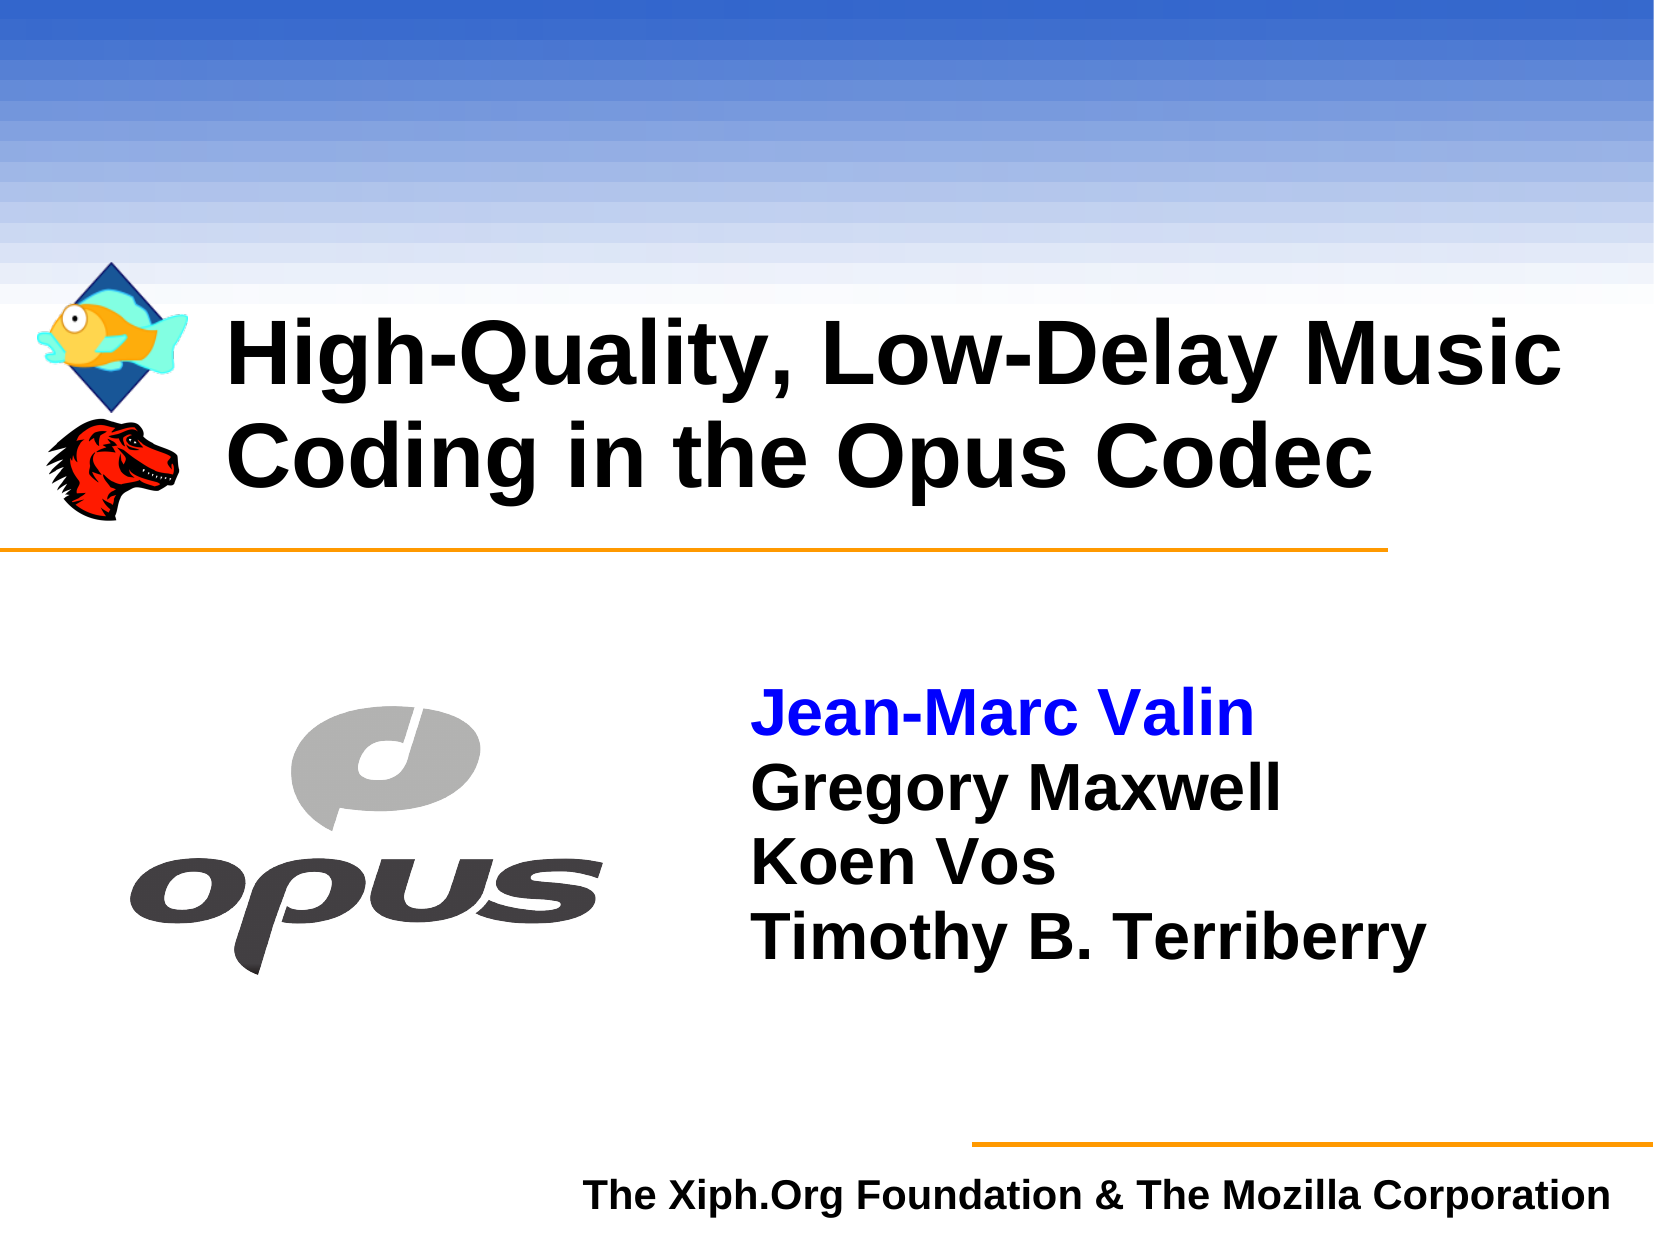

# High-Quality, Low-Delay Music Coding in the Opus Codec
							Jean-Marc Valin
							Gregory Maxwell
							Koen Vos
							Timothy B. Terriberry